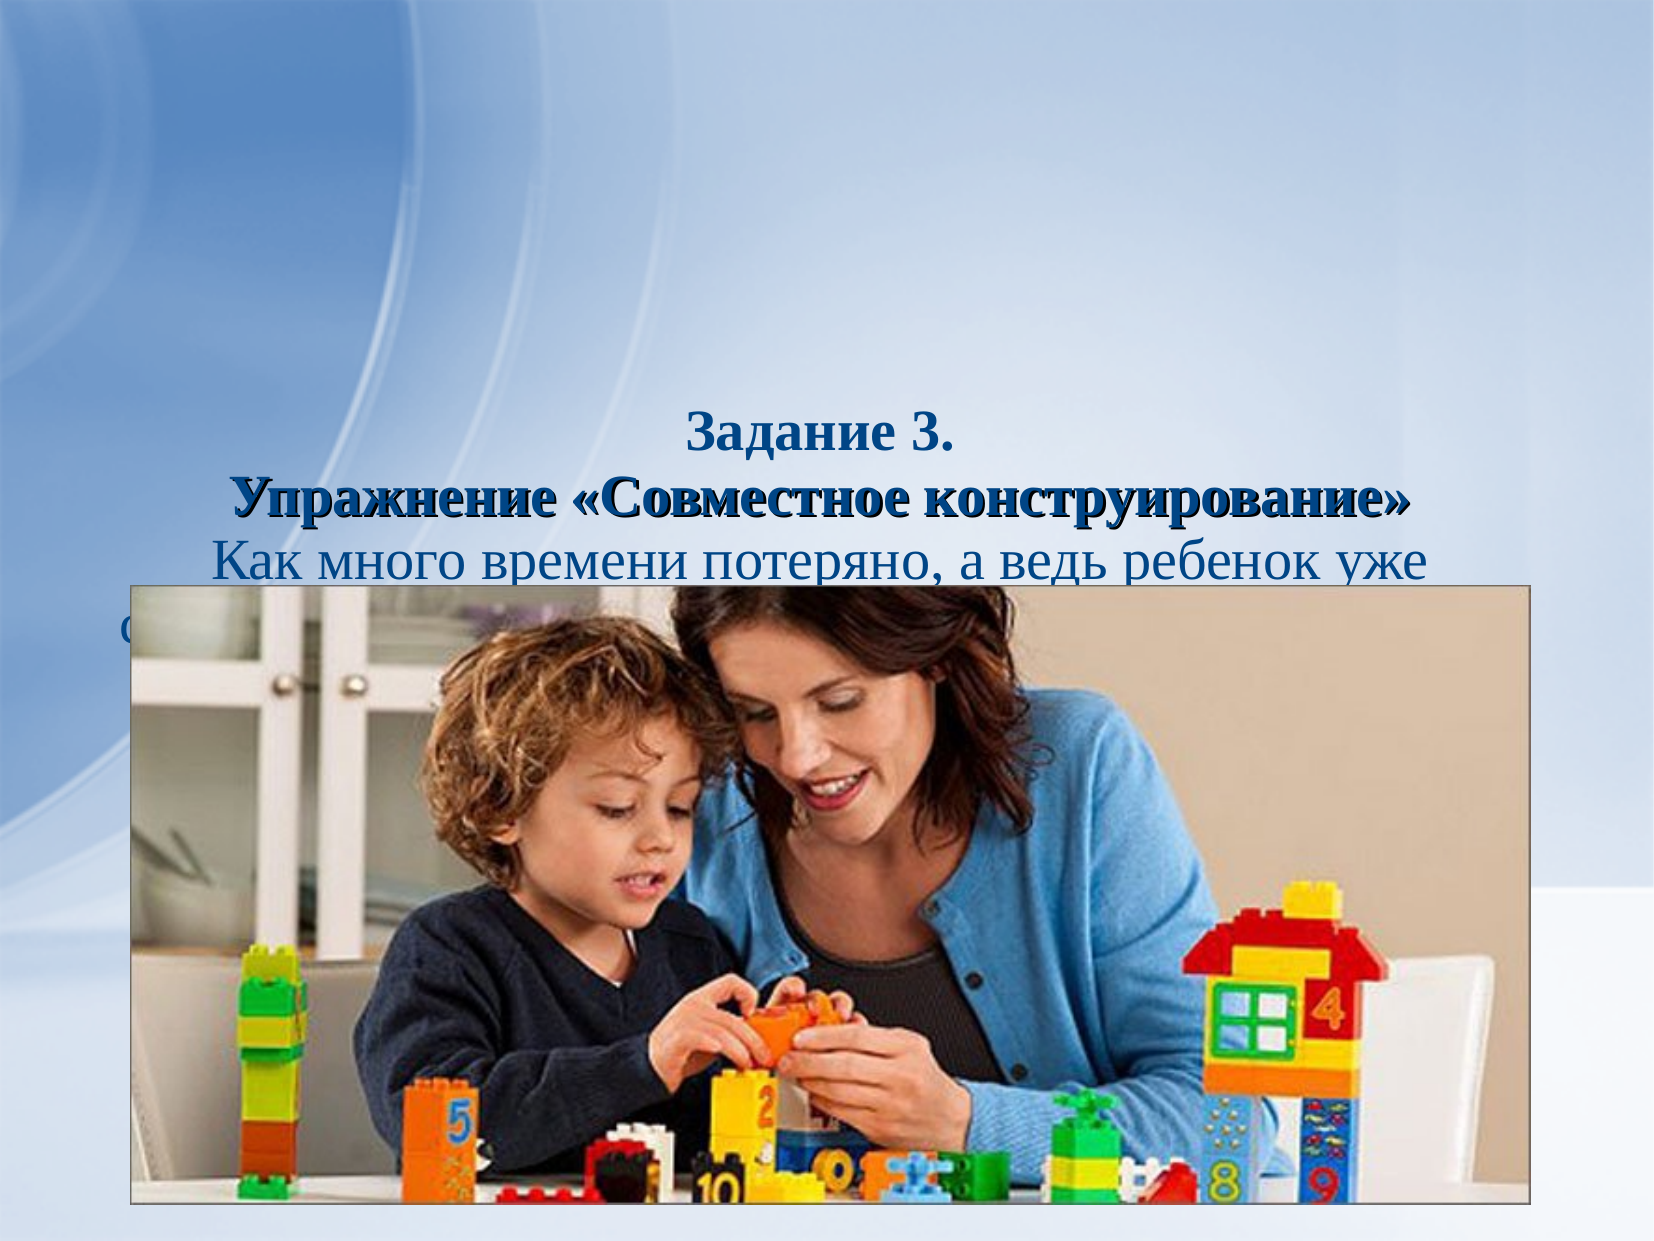

Задание 3.
Упражнение «Совместное конструирование»
Как много времени потеряно, а ведь ребенок уже самостоятельно может конструировать, хотя это задание позволит вернуться в былые деньки и проявить чуть больше внимания к своему ребенку.